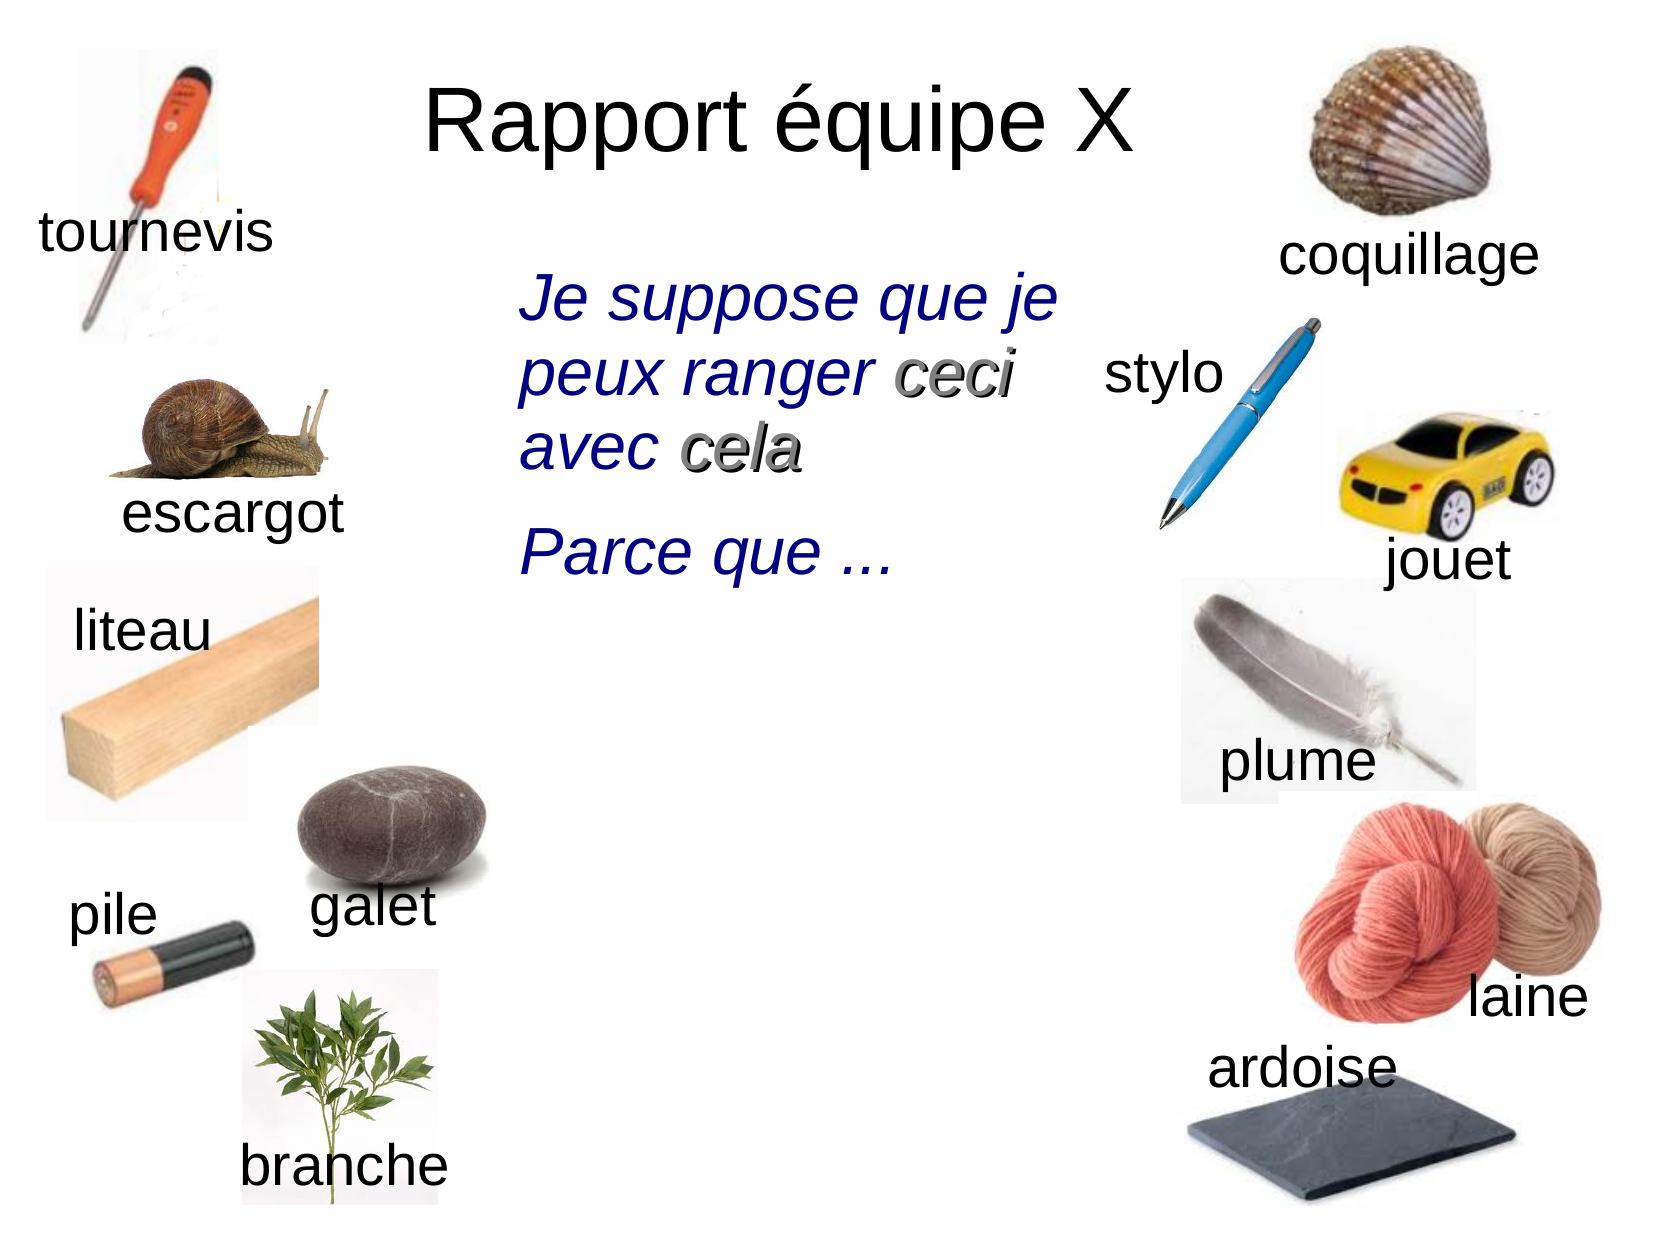

coquillage
tournevis
# Rapport équipe X
Je suppose que je peux ranger ceci avec cela
Parce que ...
stylo
escargot
jouet
liteau
plume
galet
laine
pile
branche
ardoise